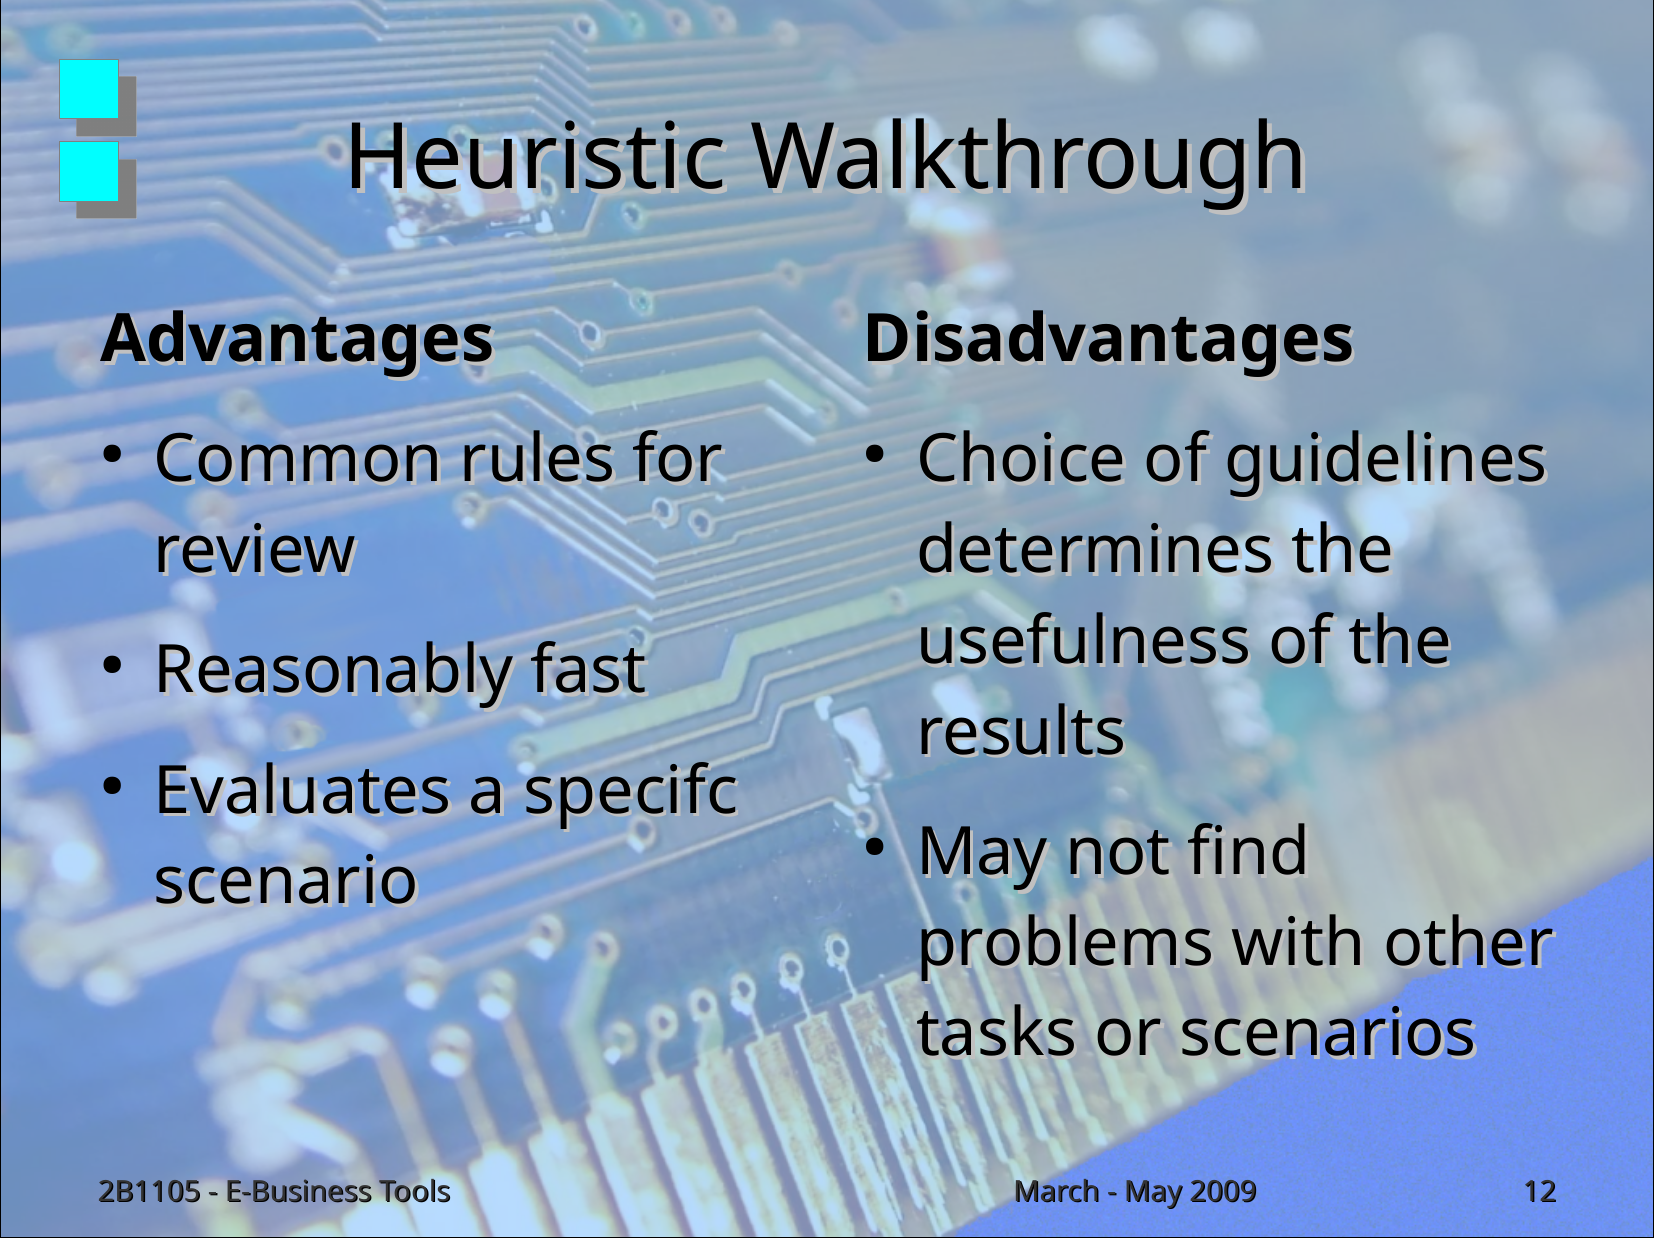

# Heuristic Walkthrough
Advantages
Common rules for review
Reasonably fast
Evaluates a specifc scenario
Disadvantages
Choice of guidelines determines the usefulness of the results
May not find problems with other tasks or scenarios